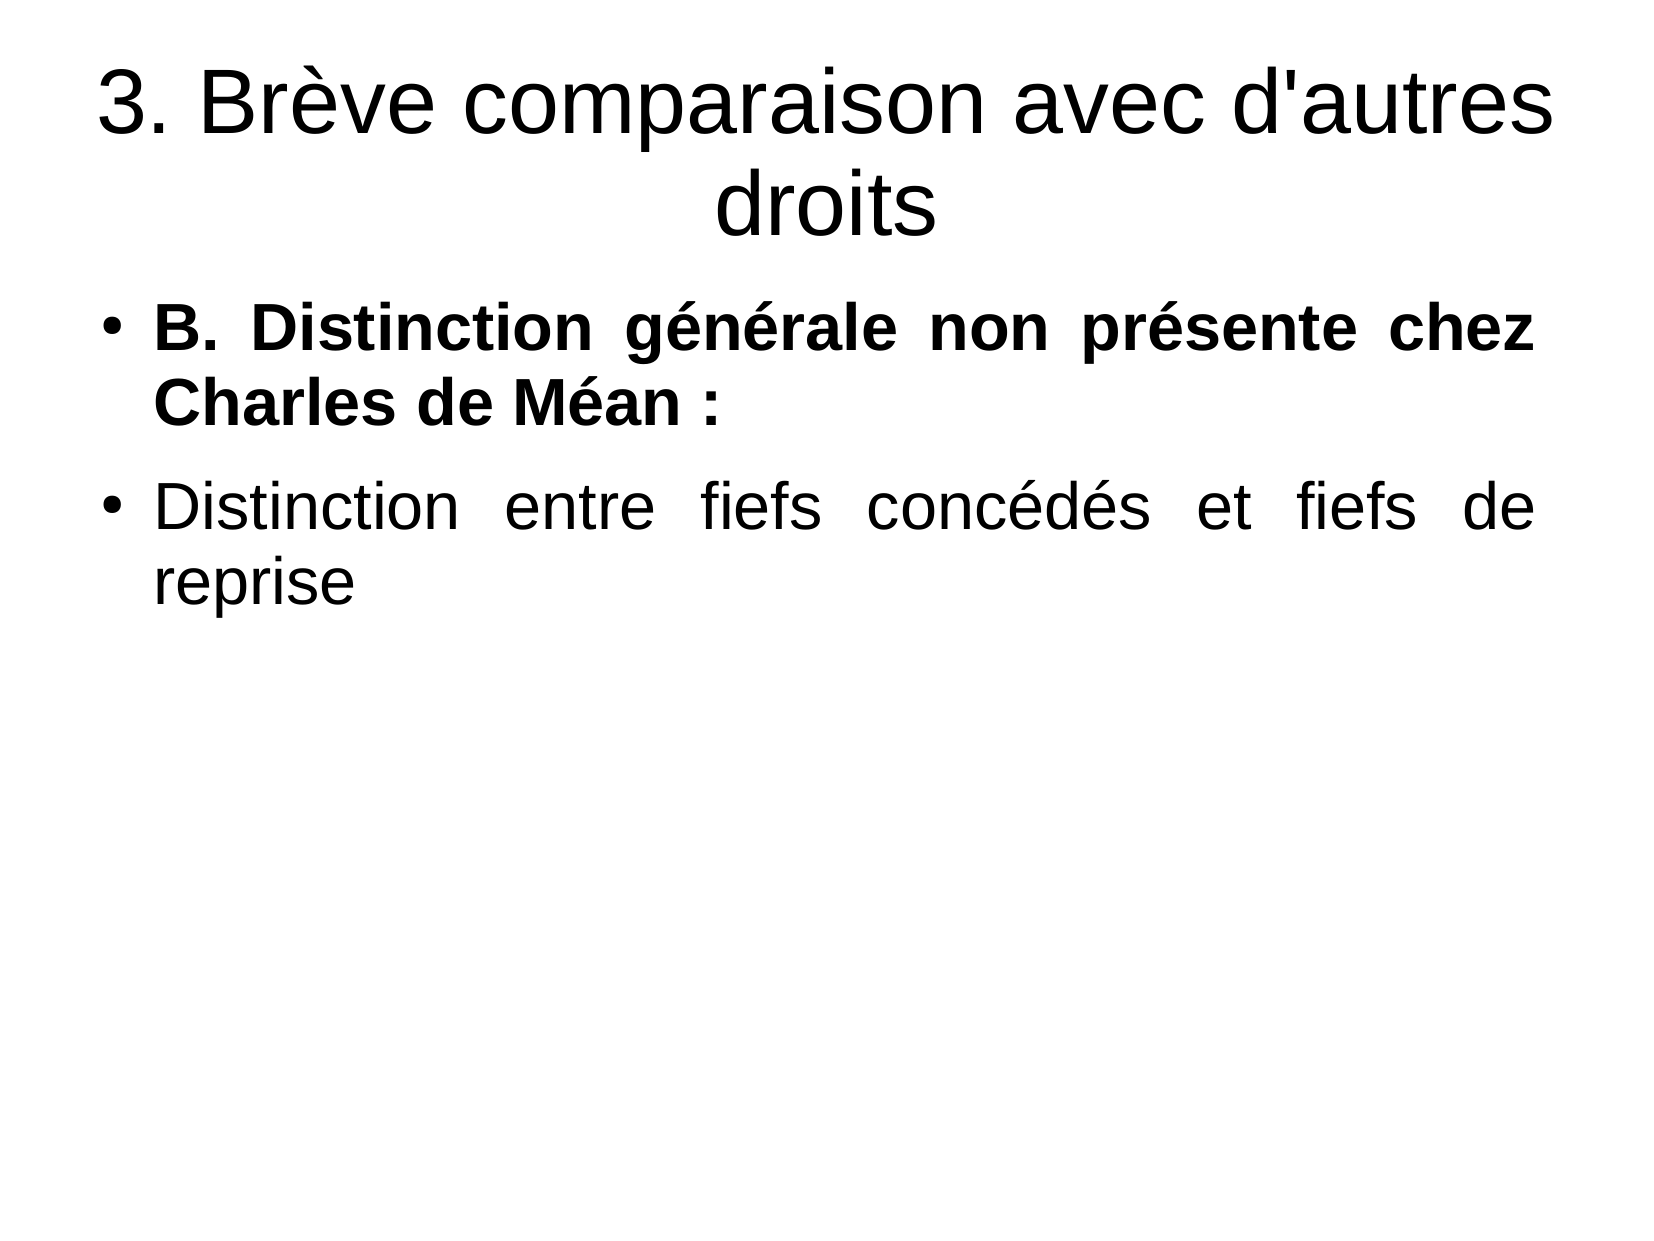

# 3. Brève comparaison avec d'autres droits
B. Distinction générale non présente chez Charles de Méan :
Distinction entre fiefs concédés et fiefs de reprise